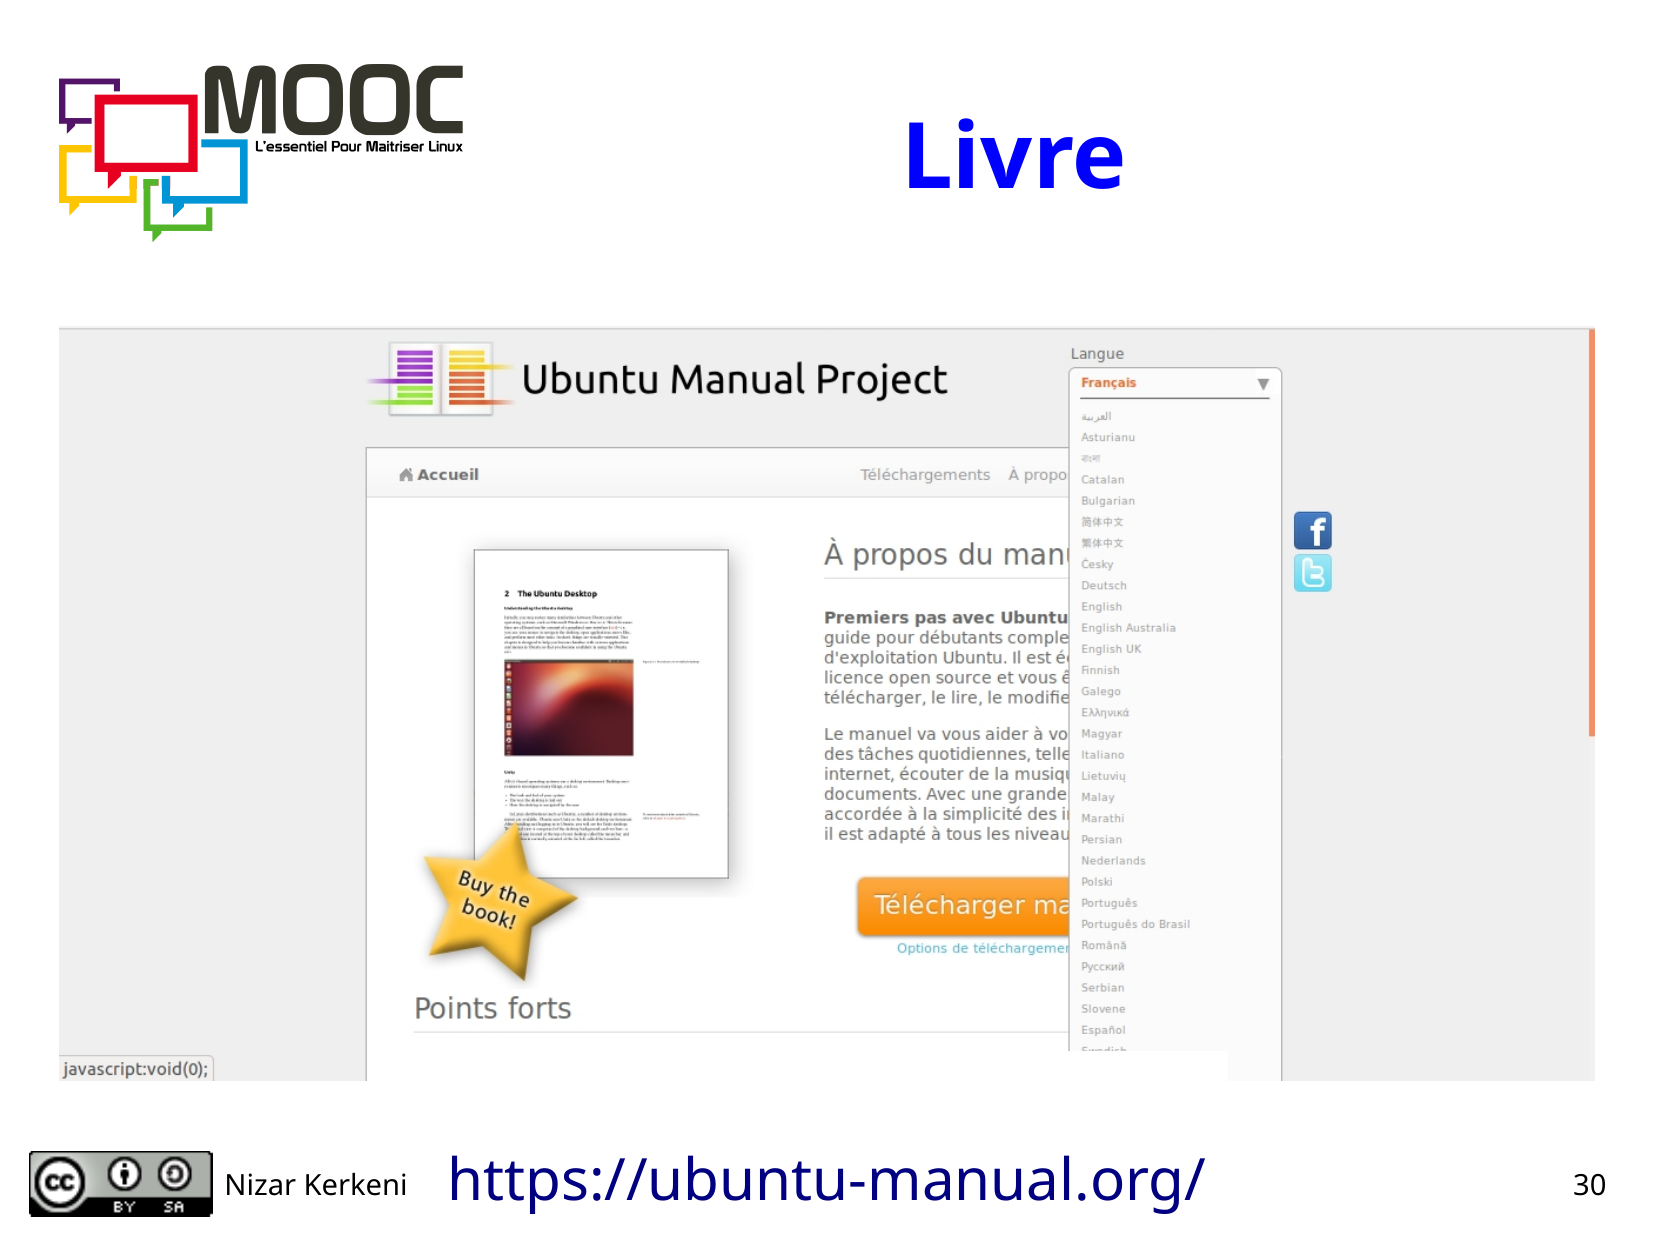

# Livre
 https://ubuntu-manual.org/
MOOC Linux - Ubuntu pour tous
30